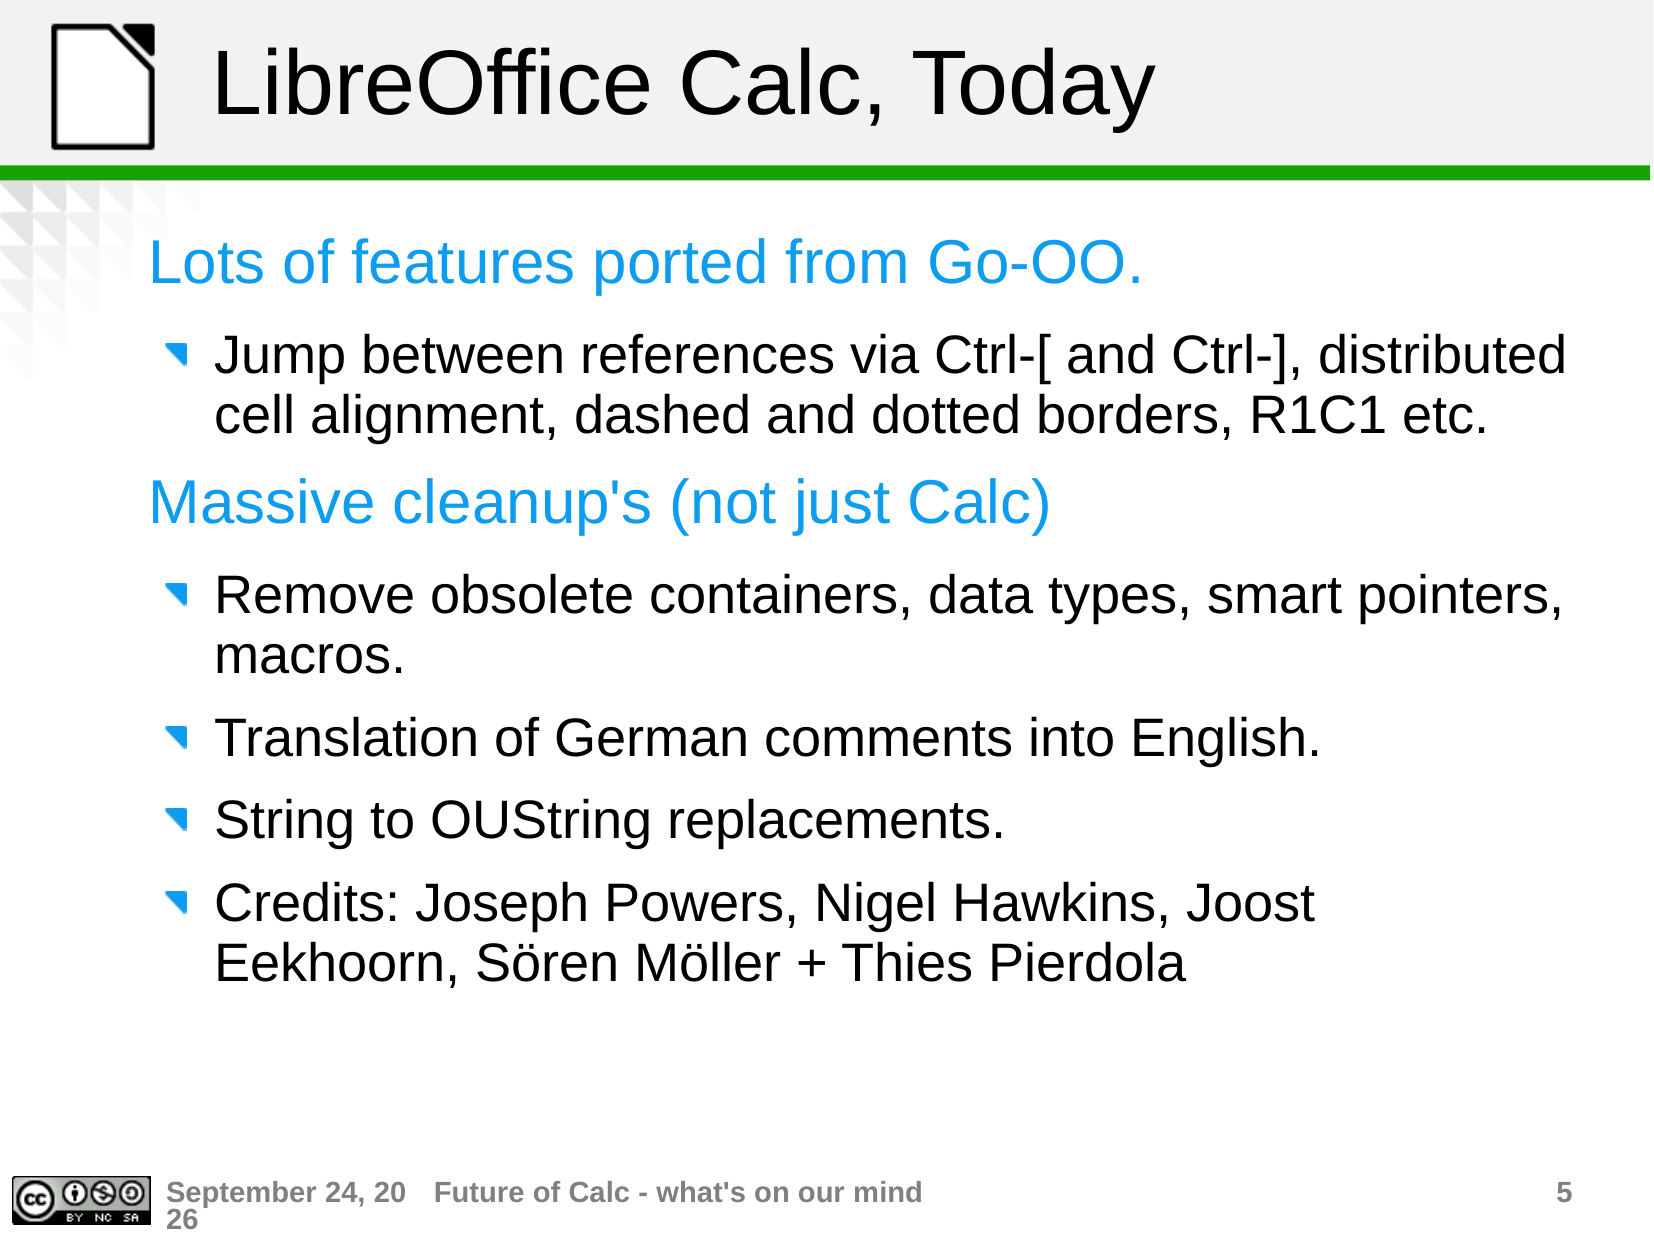

# LibreOffice Calc, Today
Lots of features ported from Go-OO.
Jump between references via Ctrl-[ and Ctrl-], distributed cell alignment, dashed and dotted borders, R1C1 etc.
Massive cleanup's (not just Calc)
Remove obsolete containers, data types, smart pointers, macros.
Translation of German comments into English.
String to OUString replacements.
Credits: Joseph Powers, Nigel Hawkins, Joost Eekhoorn, Sören Möller + Thies Pierdola
Future of Calc - what's on our mind
5